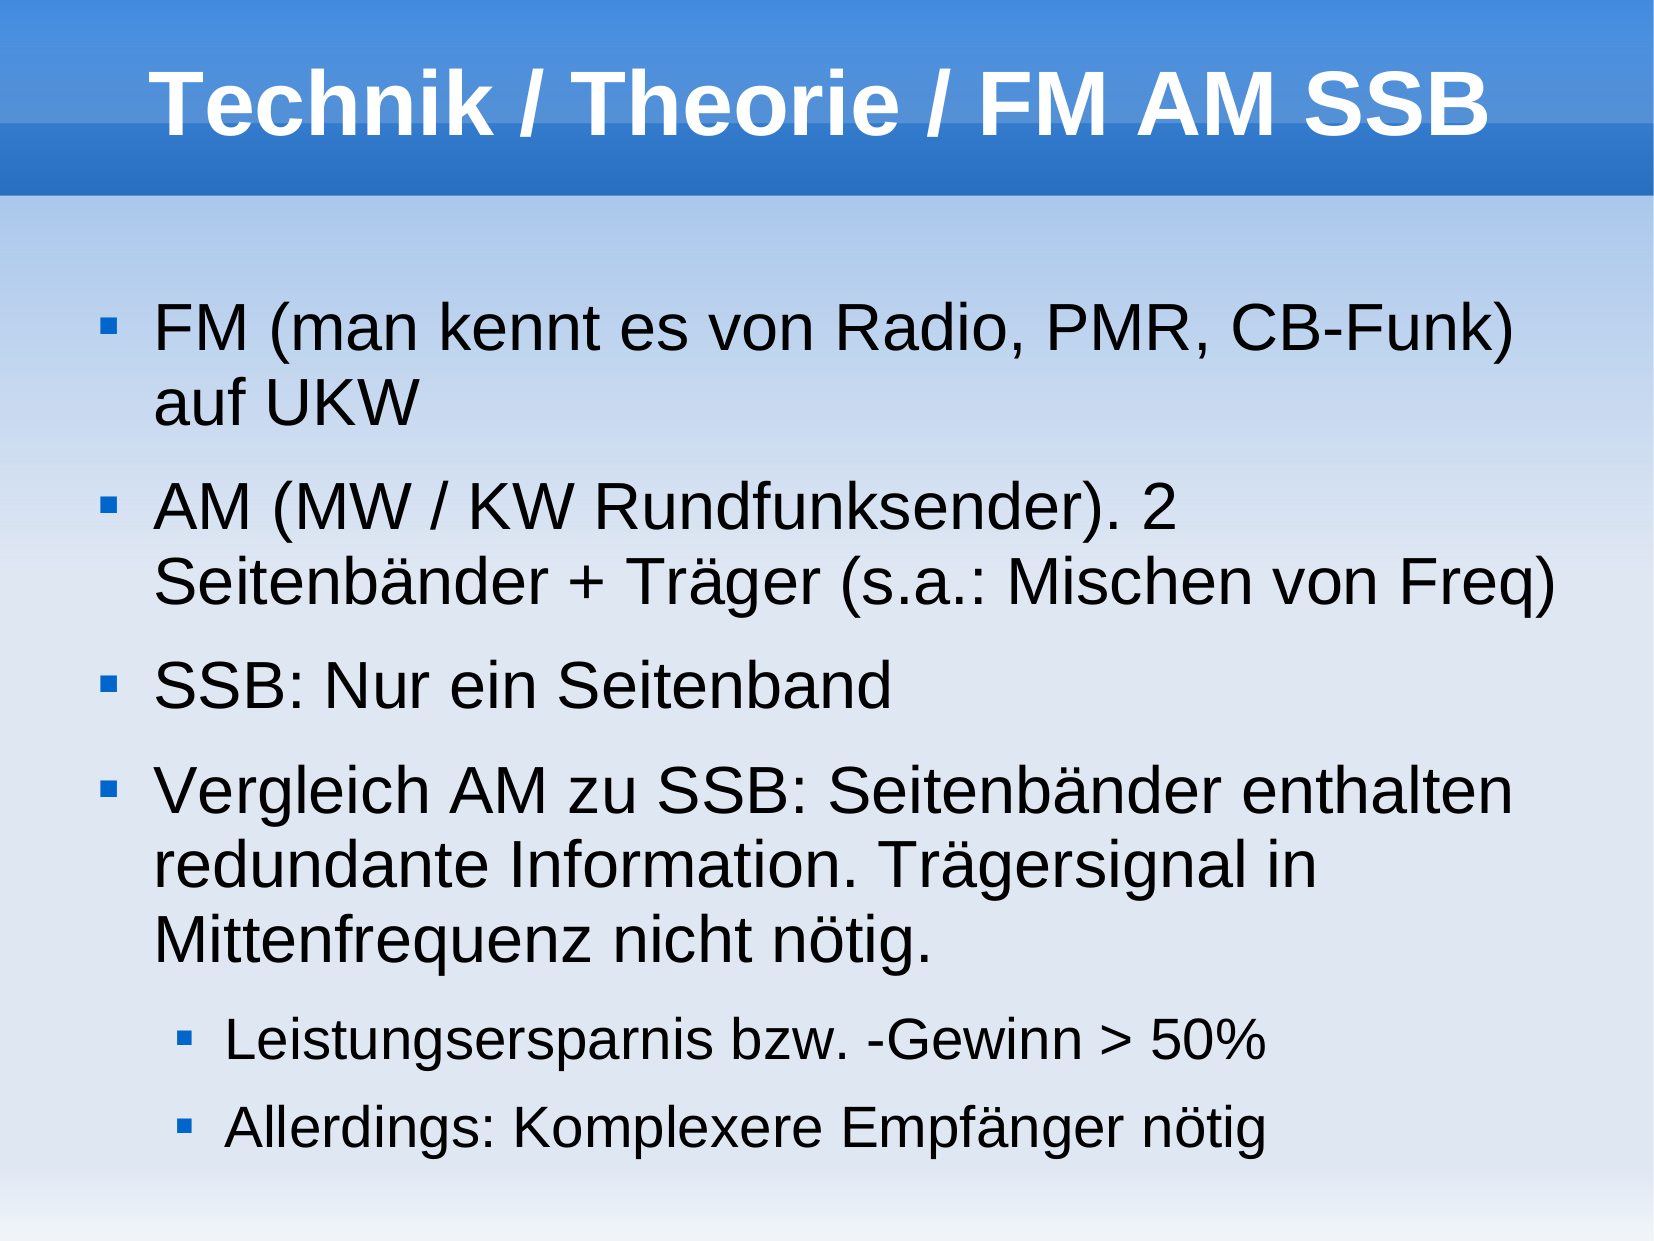

# Technik / Theorie / FM AM SSB
FM (man kennt es von Radio, PMR, CB-Funk) auf UKW
AM (MW / KW Rundfunksender). 2 Seitenbänder + Träger (s.a.: Mischen von Freq)
SSB: Nur ein Seitenband
Vergleich AM zu SSB: Seitenbänder enthalten redundante Information. Trägersignal in Mittenfrequenz nicht nötig.
Leistungsersparnis bzw. -Gewinn > 50%
Allerdings: Komplexere Empfänger nötig